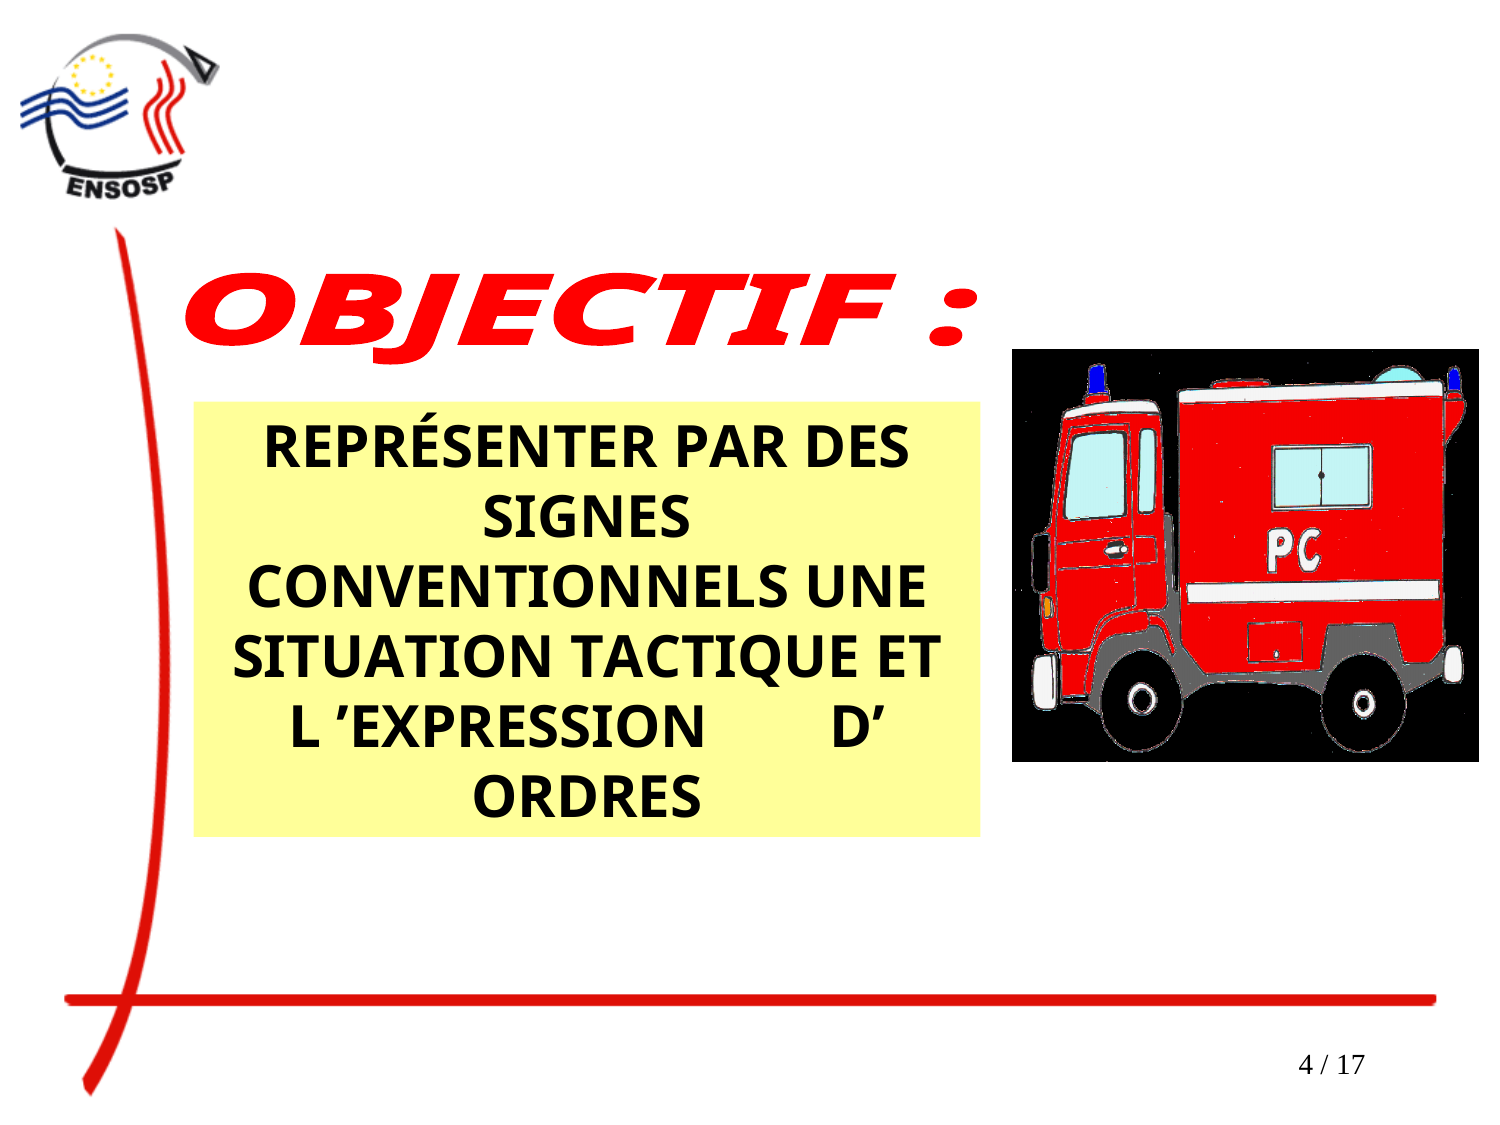

OBJECTIF :
REPRÉSENTER PAR DES SIGNES CONVENTIONNELS UNE SITUATION TACTIQUE ET L ’EXPRESSION D’ ORDRES
4